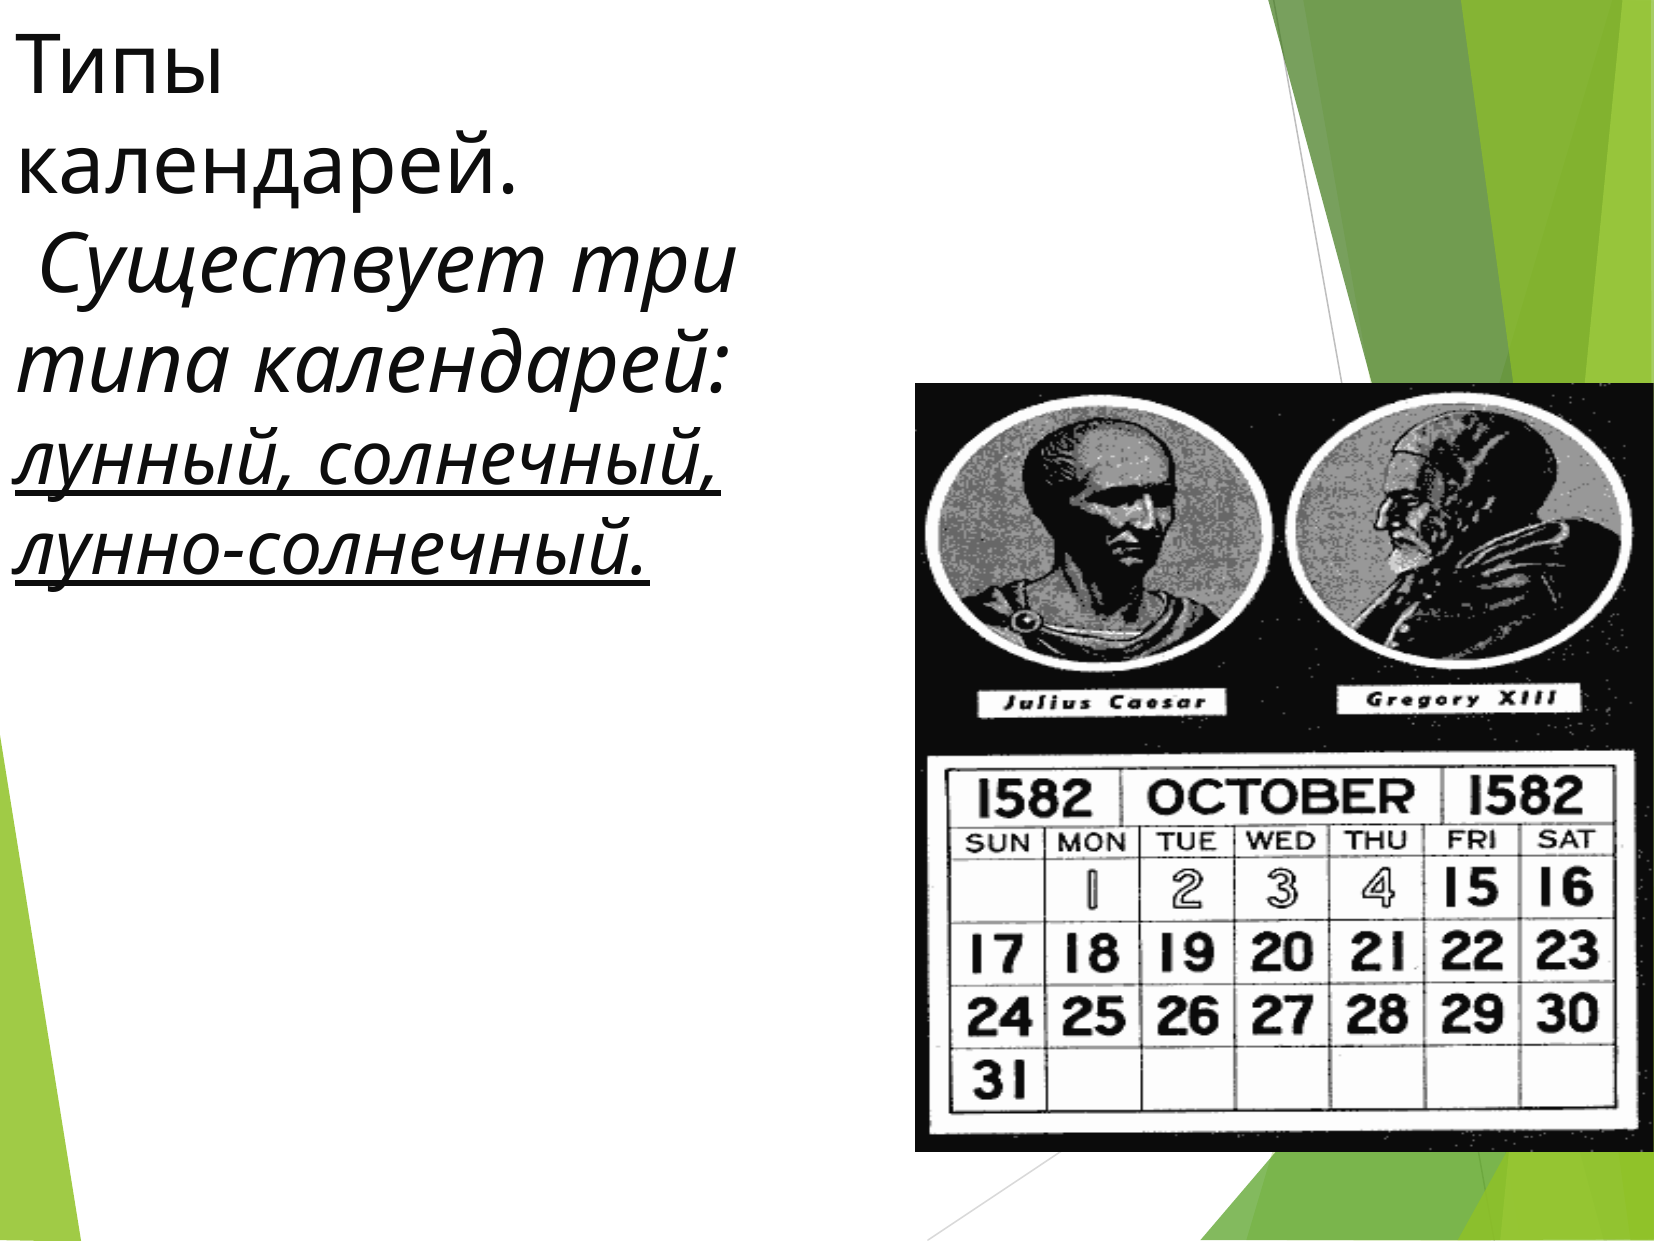

# Типы календарей. Существует три типа календарей: лунный, солнечный, лунно-солнечный.